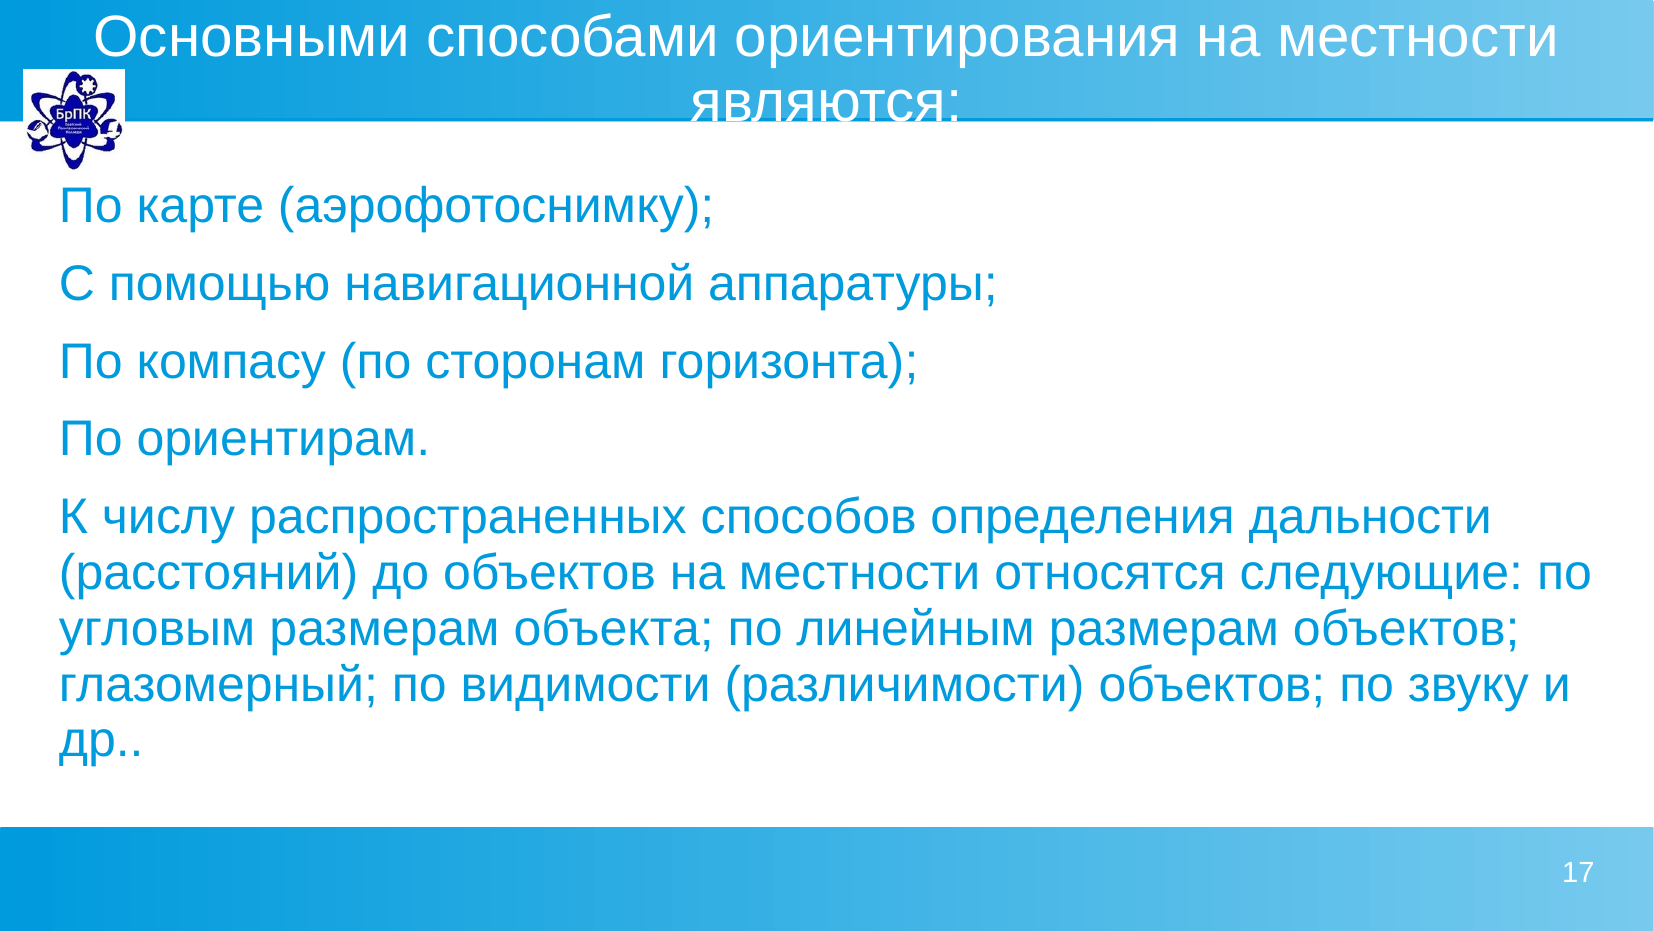

# Основными способами ориентирования на местности являются:
По карте (аэрофотоснимку);
С помощью навигационной аппаратуры;
По компасу (по сторонам горизонта);
По ориентирам.
К числу распространенных способов определения дальности (расстояний) до объектов на местности относятся следующие: по угловым размерам объекта; по линейным размерам объектов; глазомерный; по видимости (различимости) объектов; по звуку и др..
17